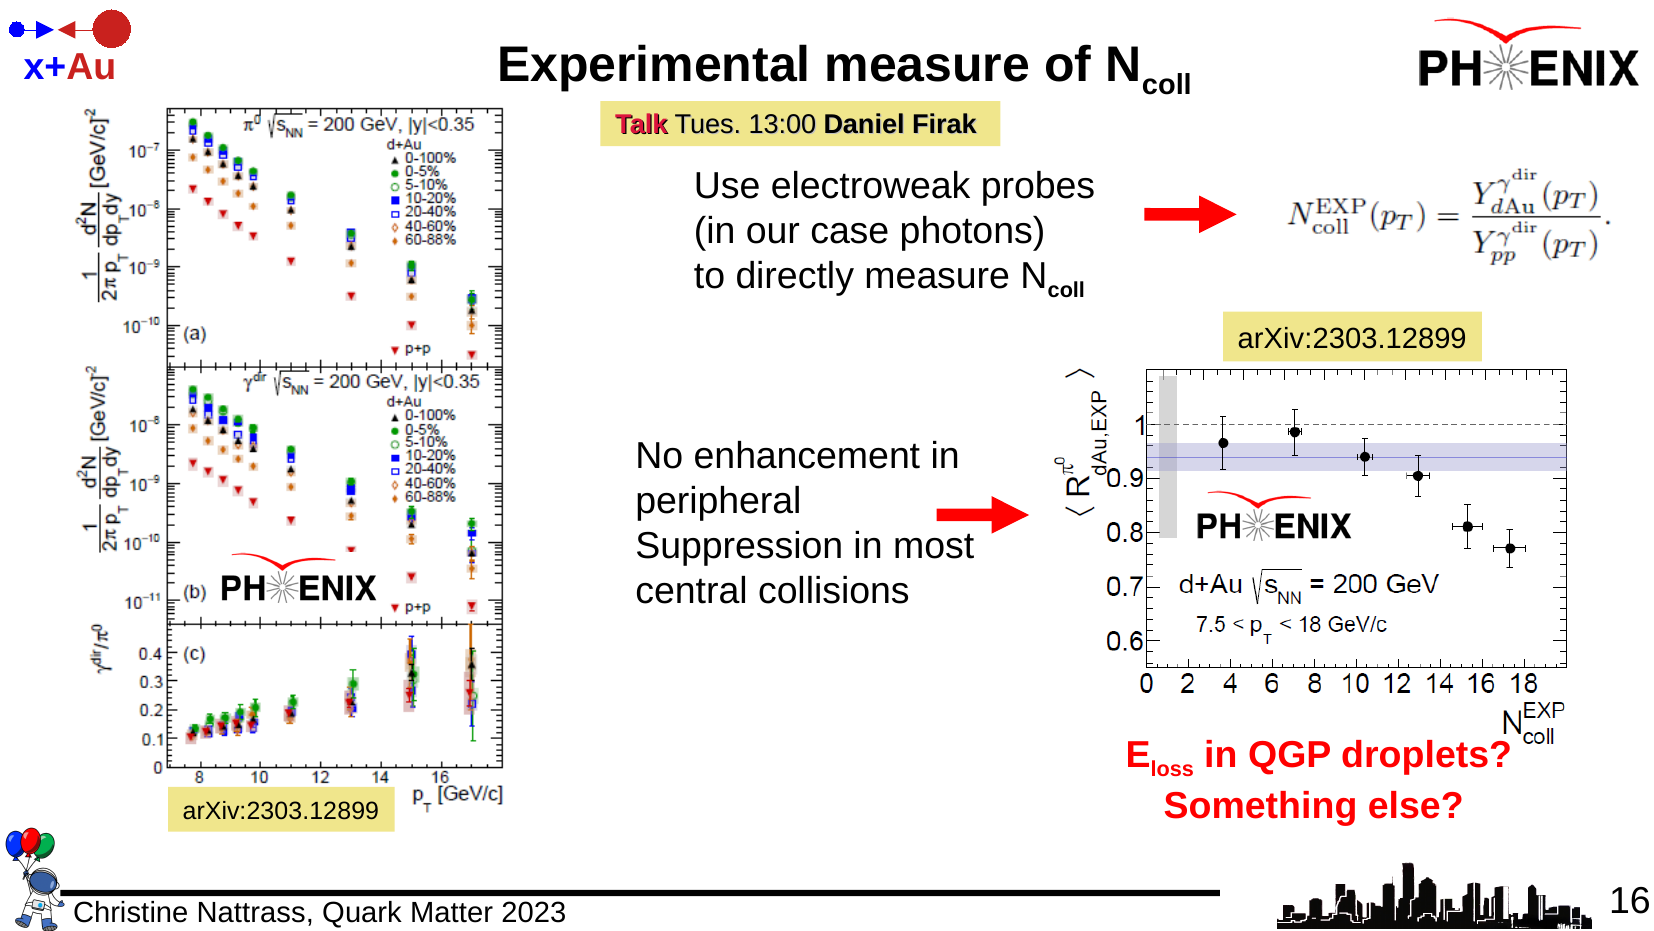

x+Au
Experimental measure of Ncoll
Talk Tues. 13:00 Daniel Firak
Use electroweak probes
(in our case photons)
to directly measure Ncoll
arXiv:2303.12899
No enhancement in
peripheral
Suppression in most
central collisions
Eloss in QGP droplets?
Something else?
arXiv:2303.12899